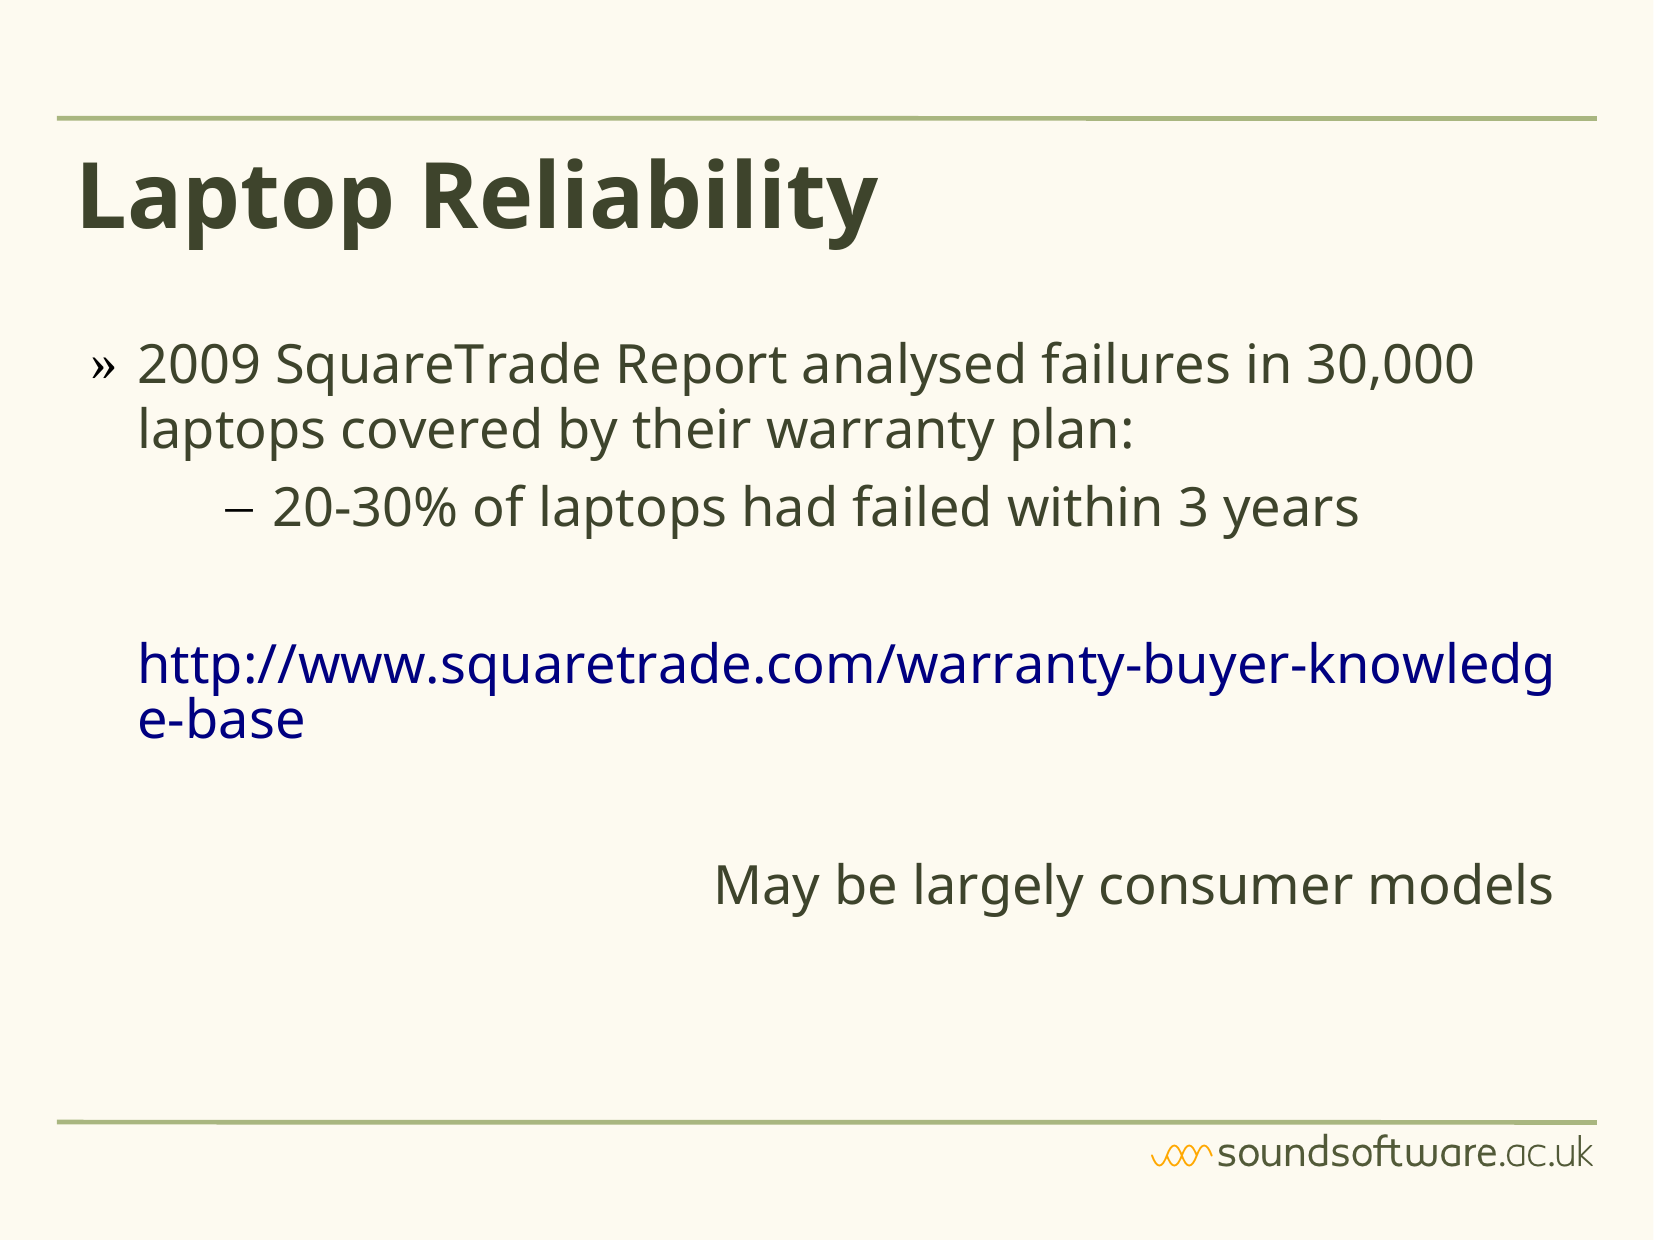

# Laptop Reliability
2009 SquareTrade Report analysed failures in 30,000 laptops covered by their warranty plan:
20-30% of laptops had failed within 3 years
http://www.squaretrade.com/warranty-buyer-knowledge-base
May be largely consumer models